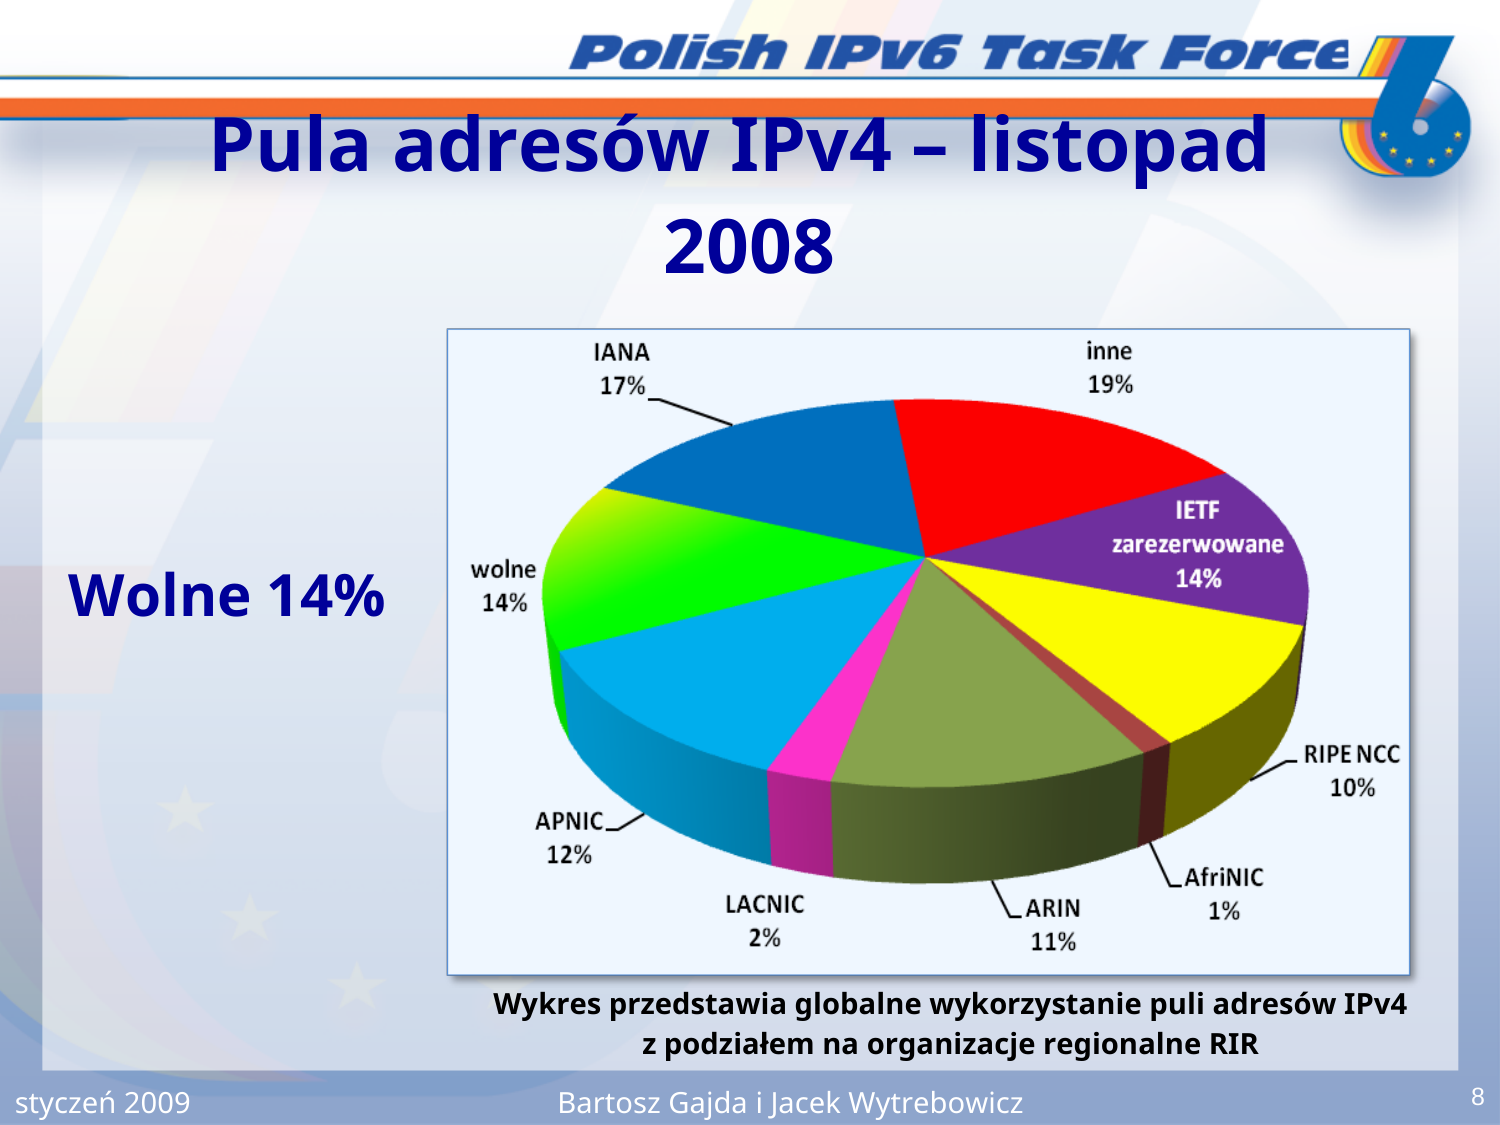

# Pula adresów IPv4 – listopad 2008
Wolne 14%
Wykres przedstawia globalne wykorzystanie puli adresów IPv4
z podziałem na organizacje regionalne RIR
styczeń 2009
Bartosz Gajda i Jacek Wytrebowicz
8